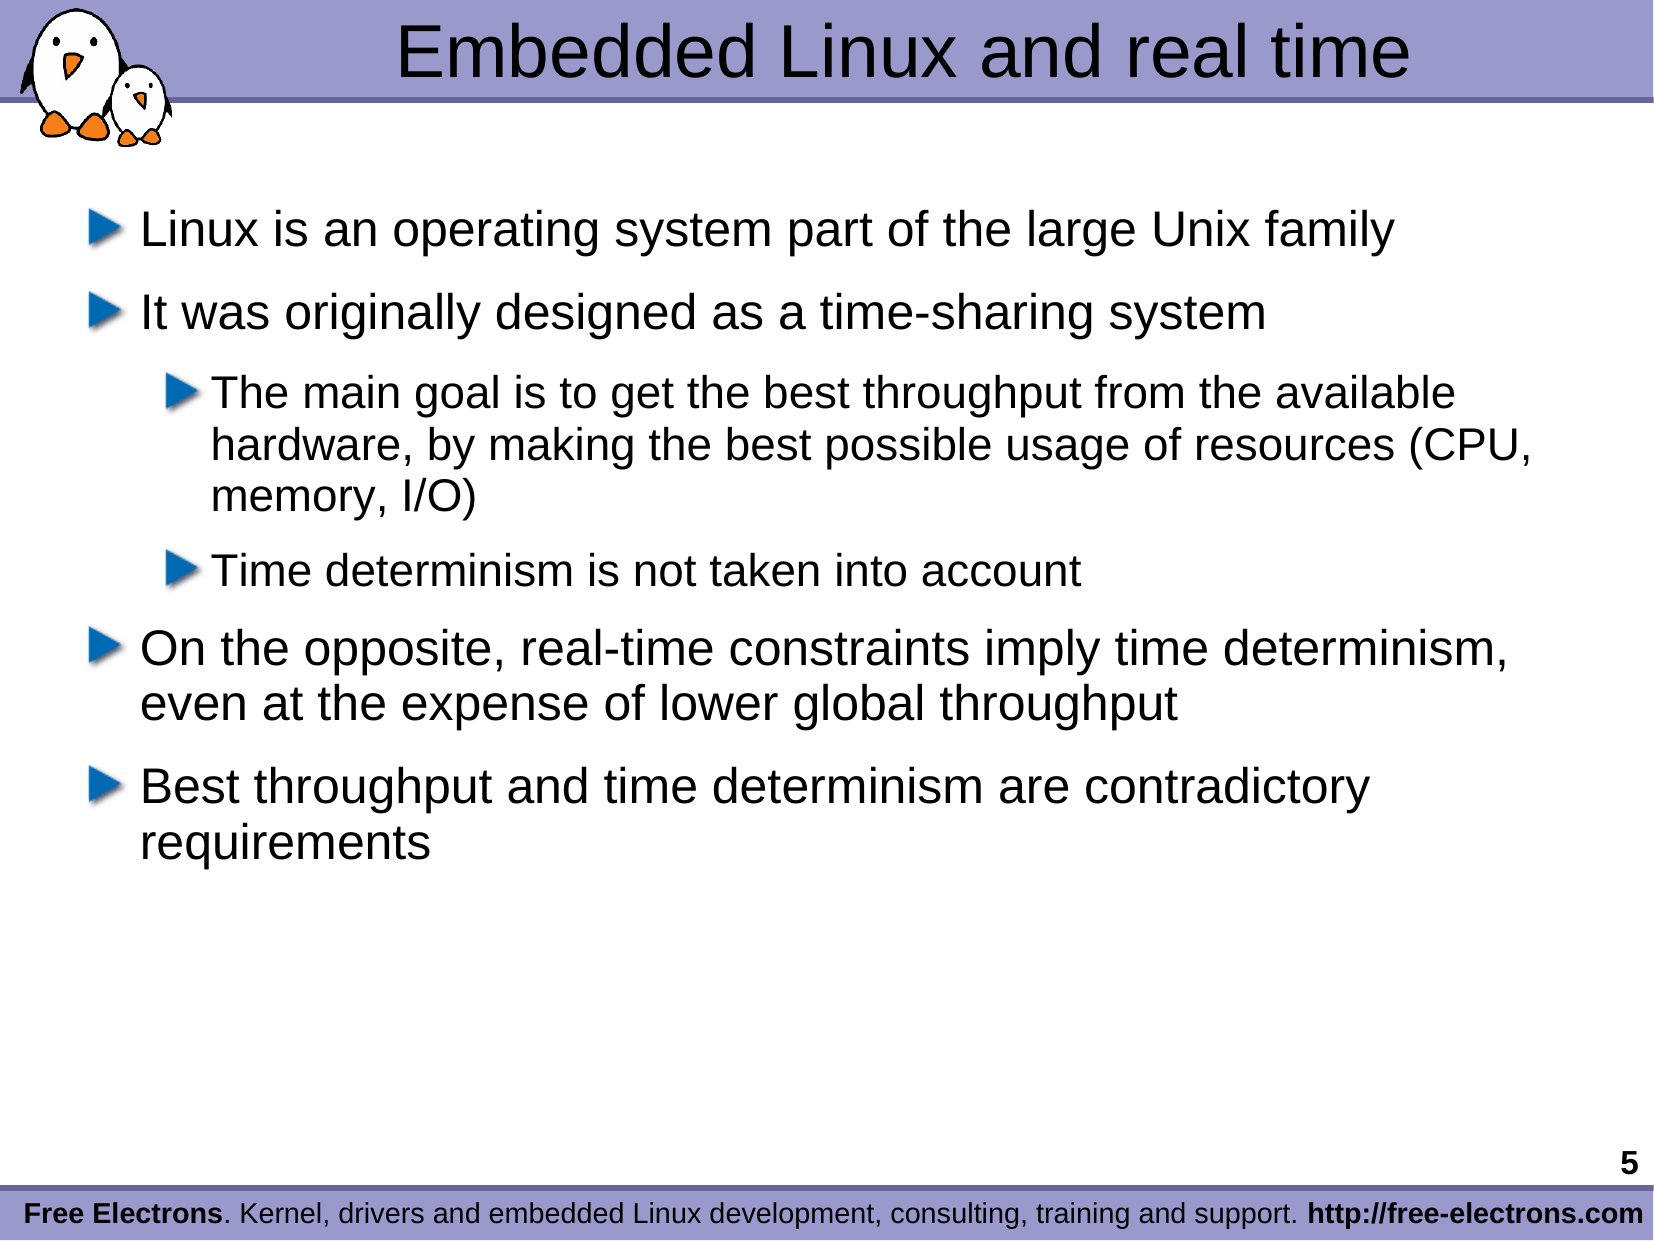

# Embedded Linux and real time
Linux is an operating system part of the large Unix family
It was originally designed as a time-sharing system
The main goal is to get the best throughput from the available hardware, by making the best possible usage of resources (CPU, memory, I/O)
Time determinism is not taken into account
On the opposite, real-time constraints imply time determinism, even at the expense of lower global throughput
Best throughput and time determinism are contradictory requirements